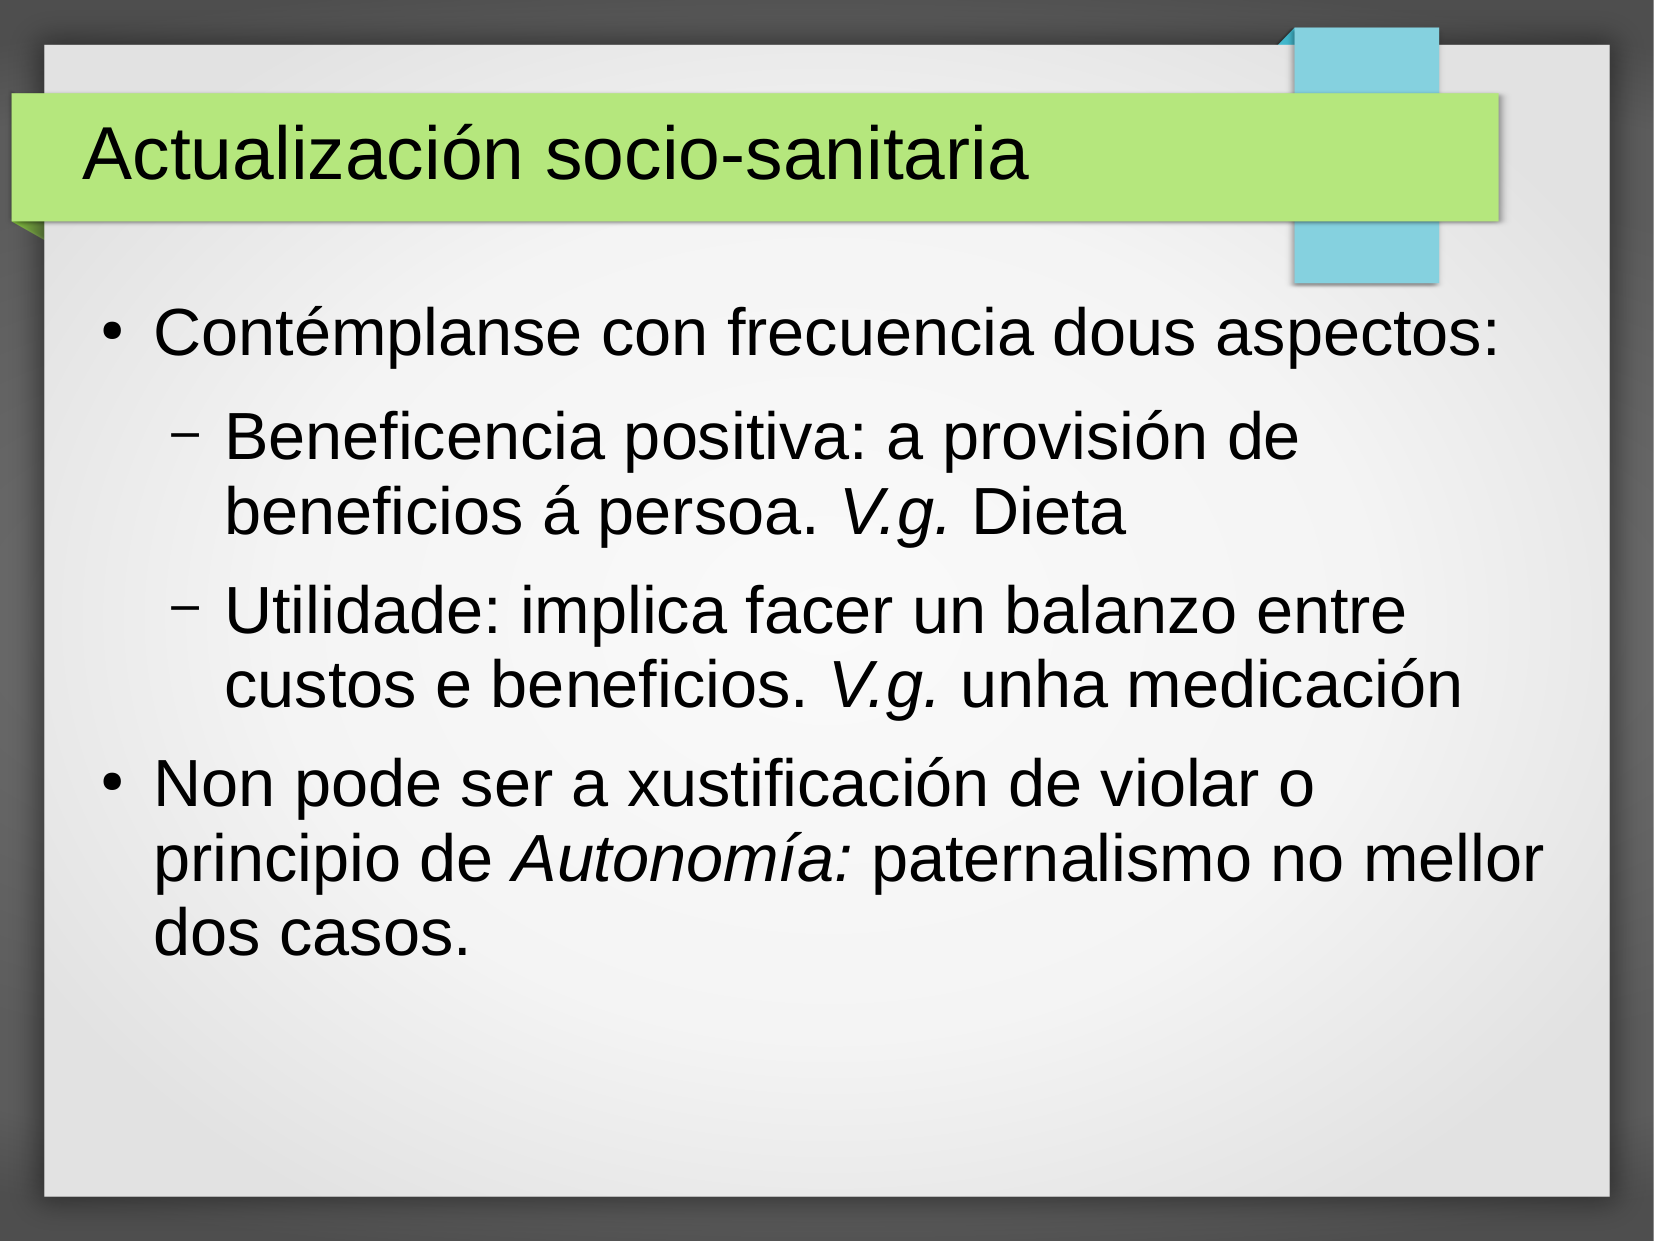

# Actualización socio-sanitaria
Contémplanse con frecuencia dous aspectos:
Beneficencia positiva: a provisión de beneficios á persoa. V.g. Dieta
Utilidade: implica facer un balanzo entre custos e beneficios. V.g. unha medicación
Non pode ser a xustificación de violar o principio de Autonomía: paternalismo no mellor dos casos.